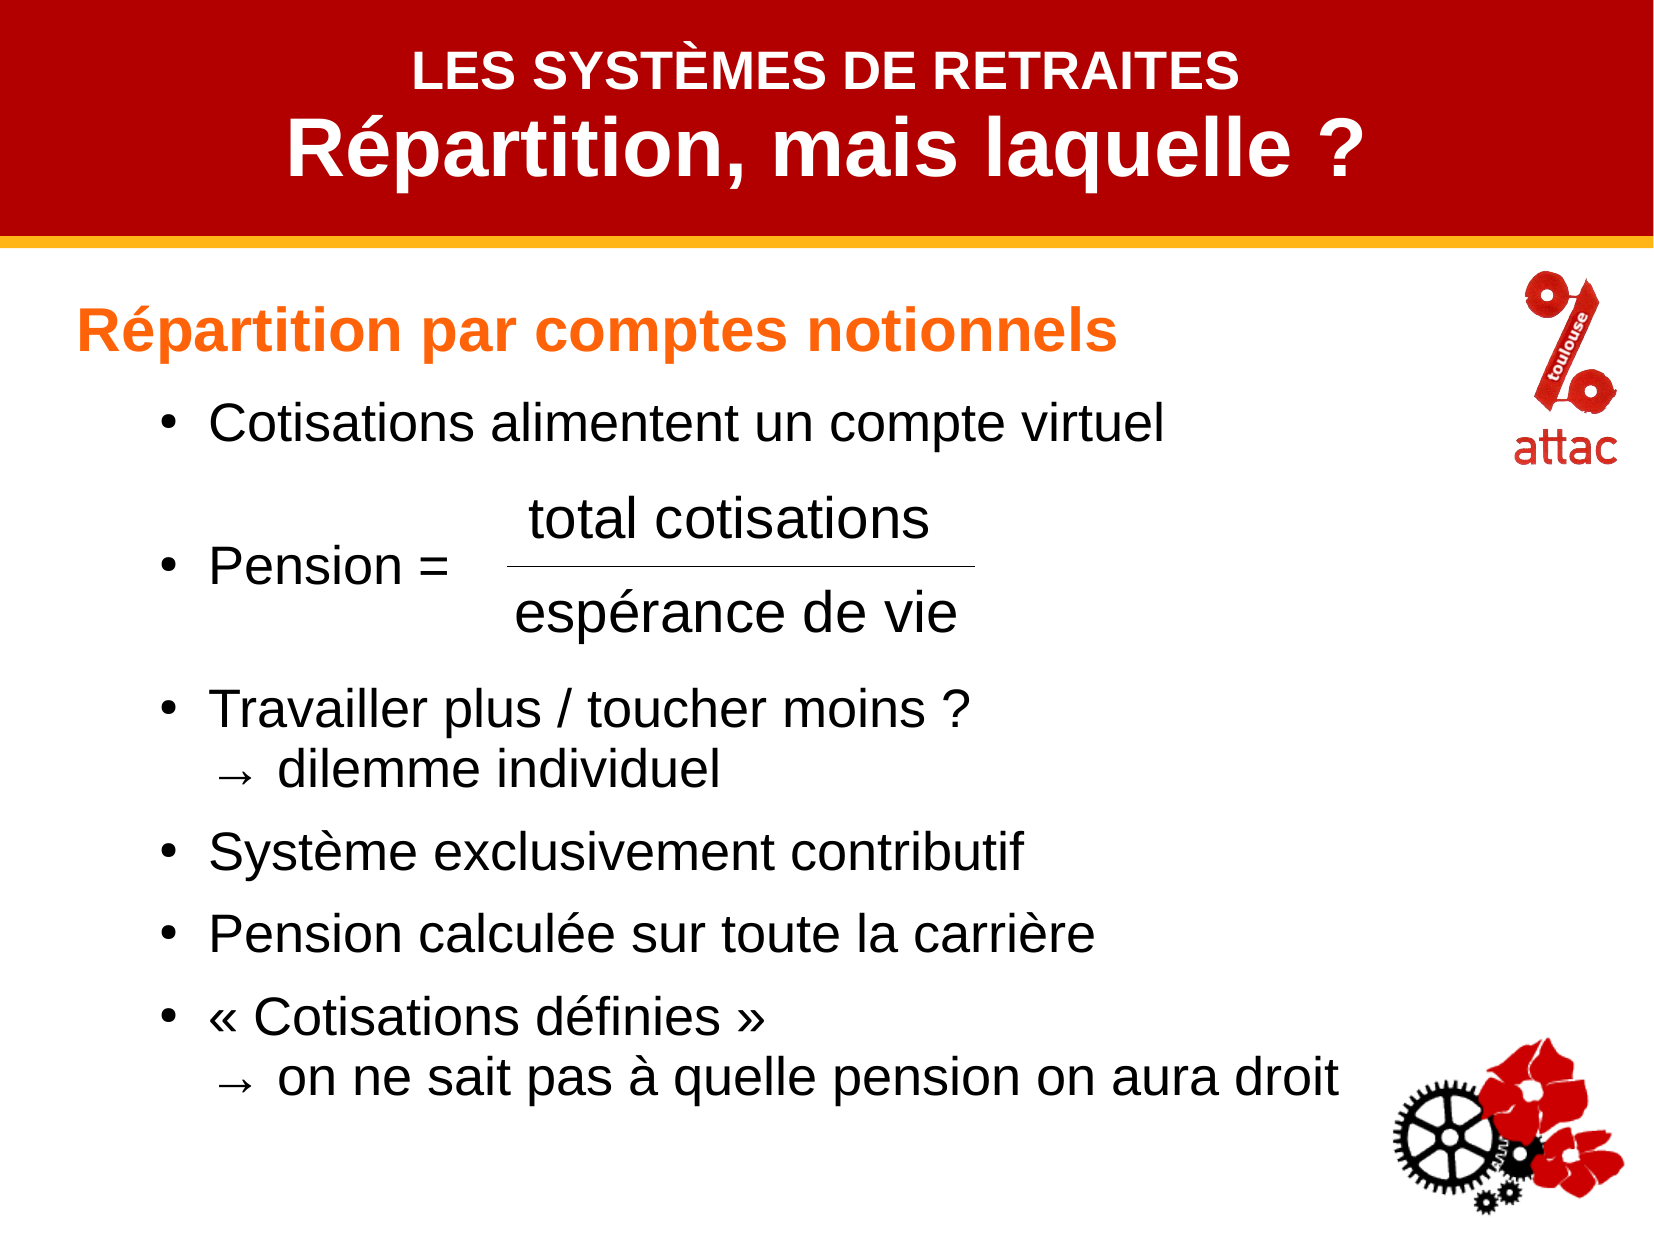

LES SYSTÈMES DE RETRAITES
Répartition, mais laquelle ?
# Répartition par comptes notionnels
Cotisations alimentent un compte virtuel
Pension =
Travailler plus / toucher moins ?
→ dilemme individuel
Système exclusivement contributif
Pension calculée sur toute la carrière
« Cotisations définies »
→ on ne sait pas à quelle pension on aura droit
total cotisations
espérance de vie